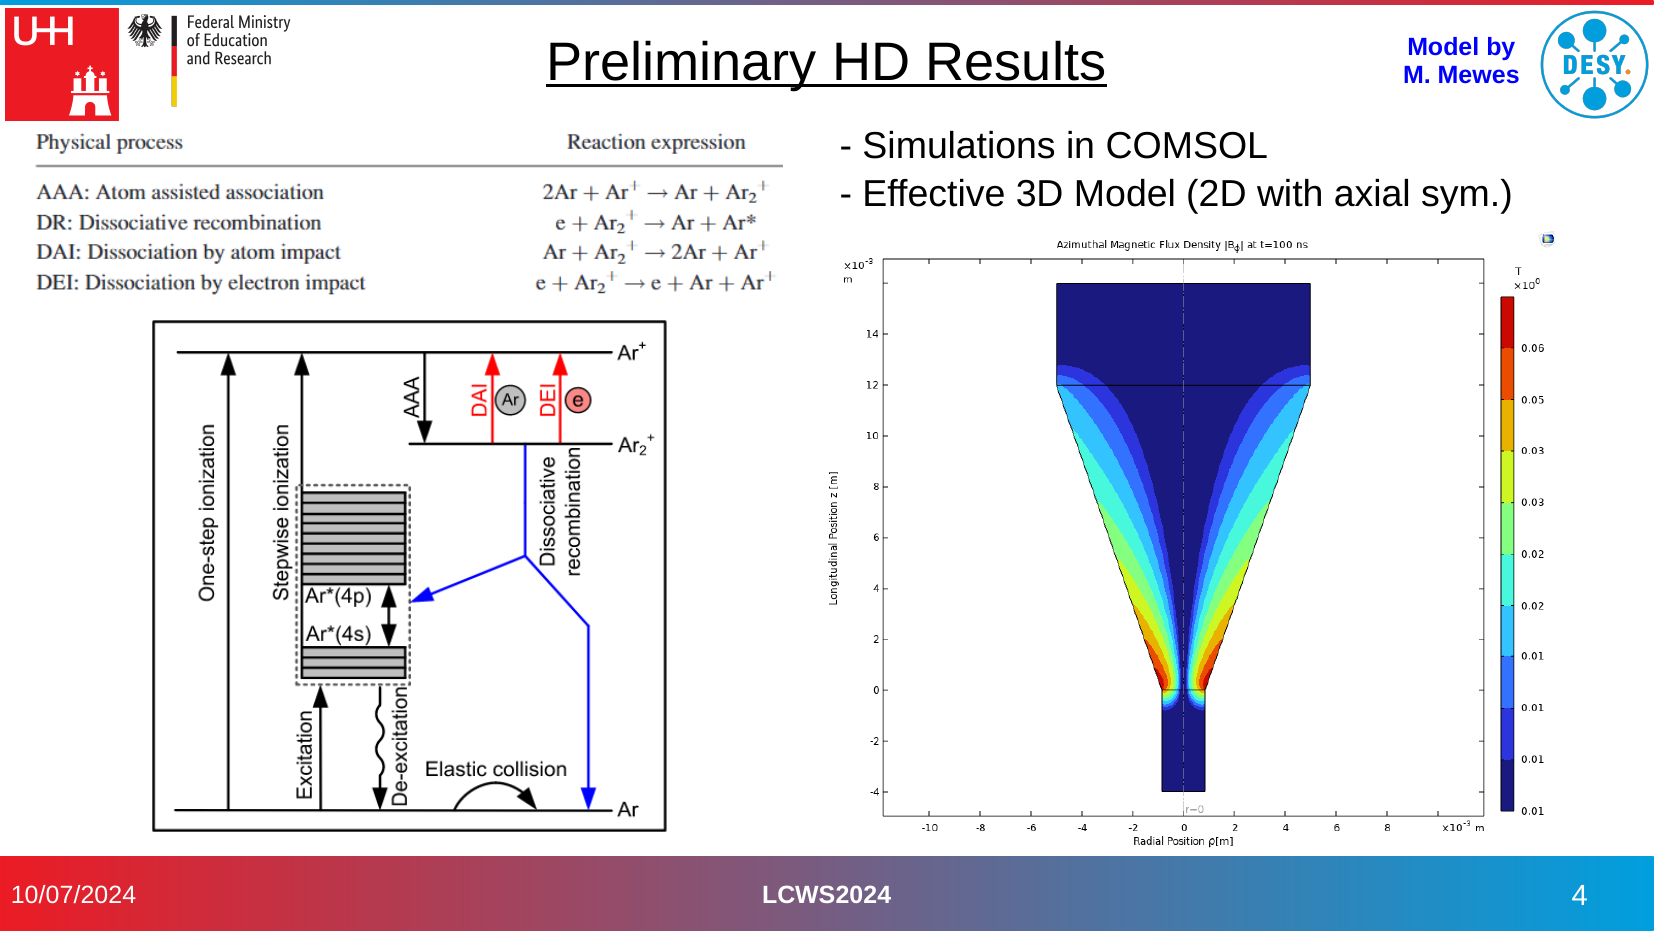

Model by
M. Mewes
# Preliminary HD Results
- Simulations in COMSOL
- Effective 3D Model (2D with axial sym.)
10/07/2024
LCWS2024